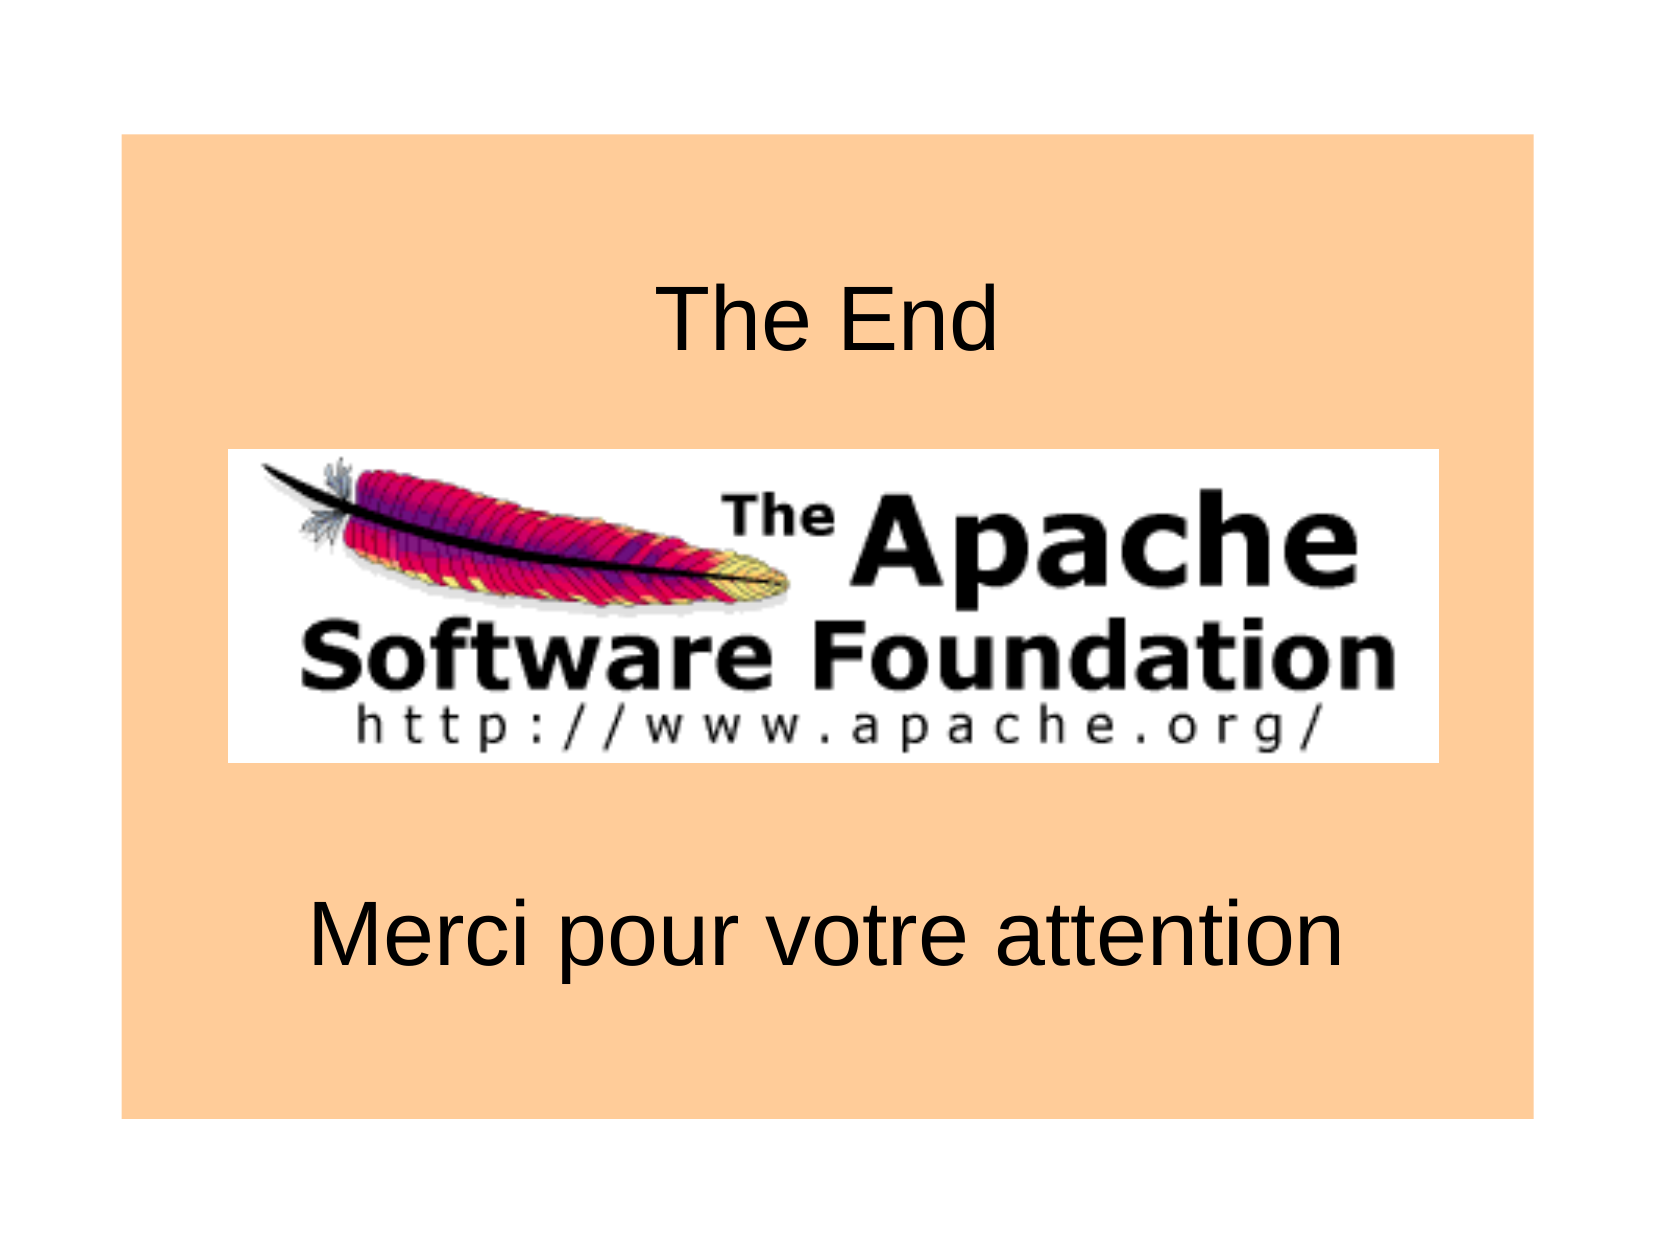

# The End Merci pour votre attention